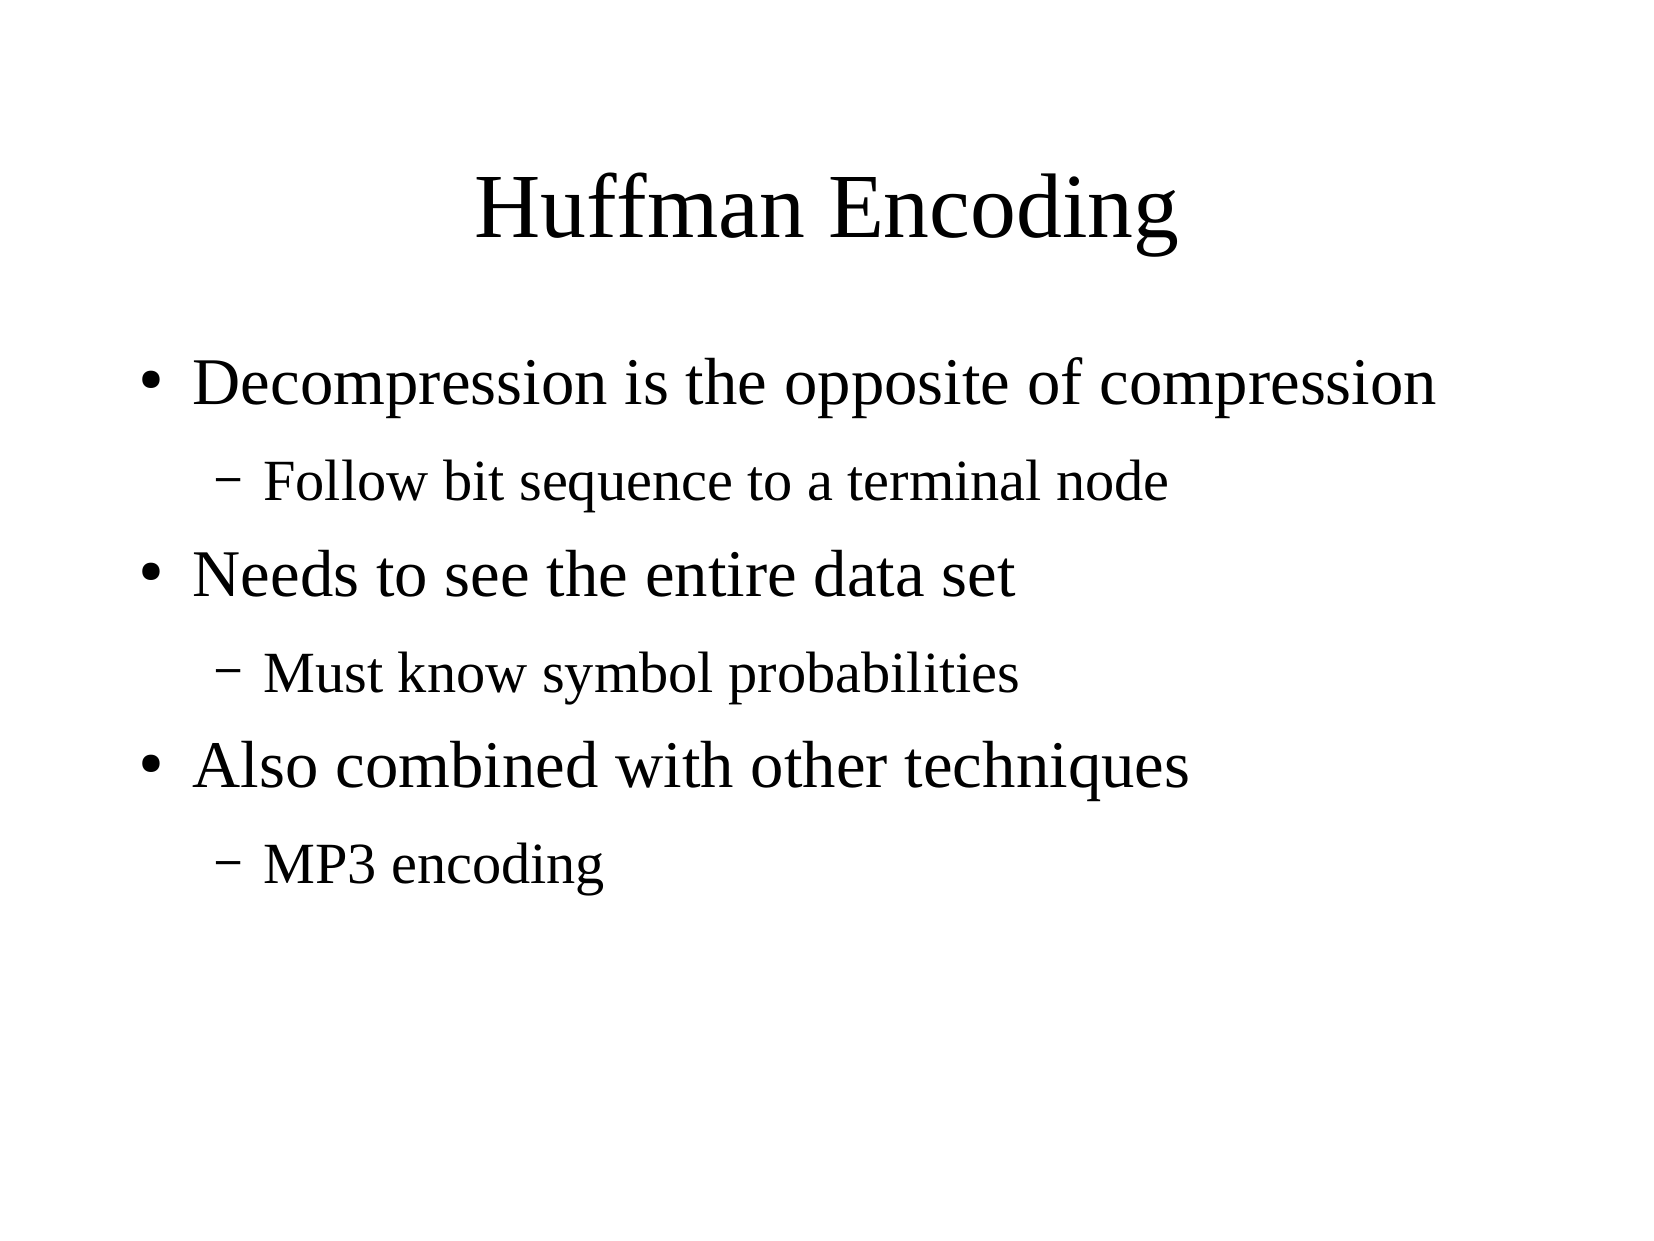

# Huffman Encoding
Decompression is the opposite of compression
Follow bit sequence to a terminal node
Needs to see the entire data set
Must know symbol probabilities
Also combined with other techniques
MP3 encoding